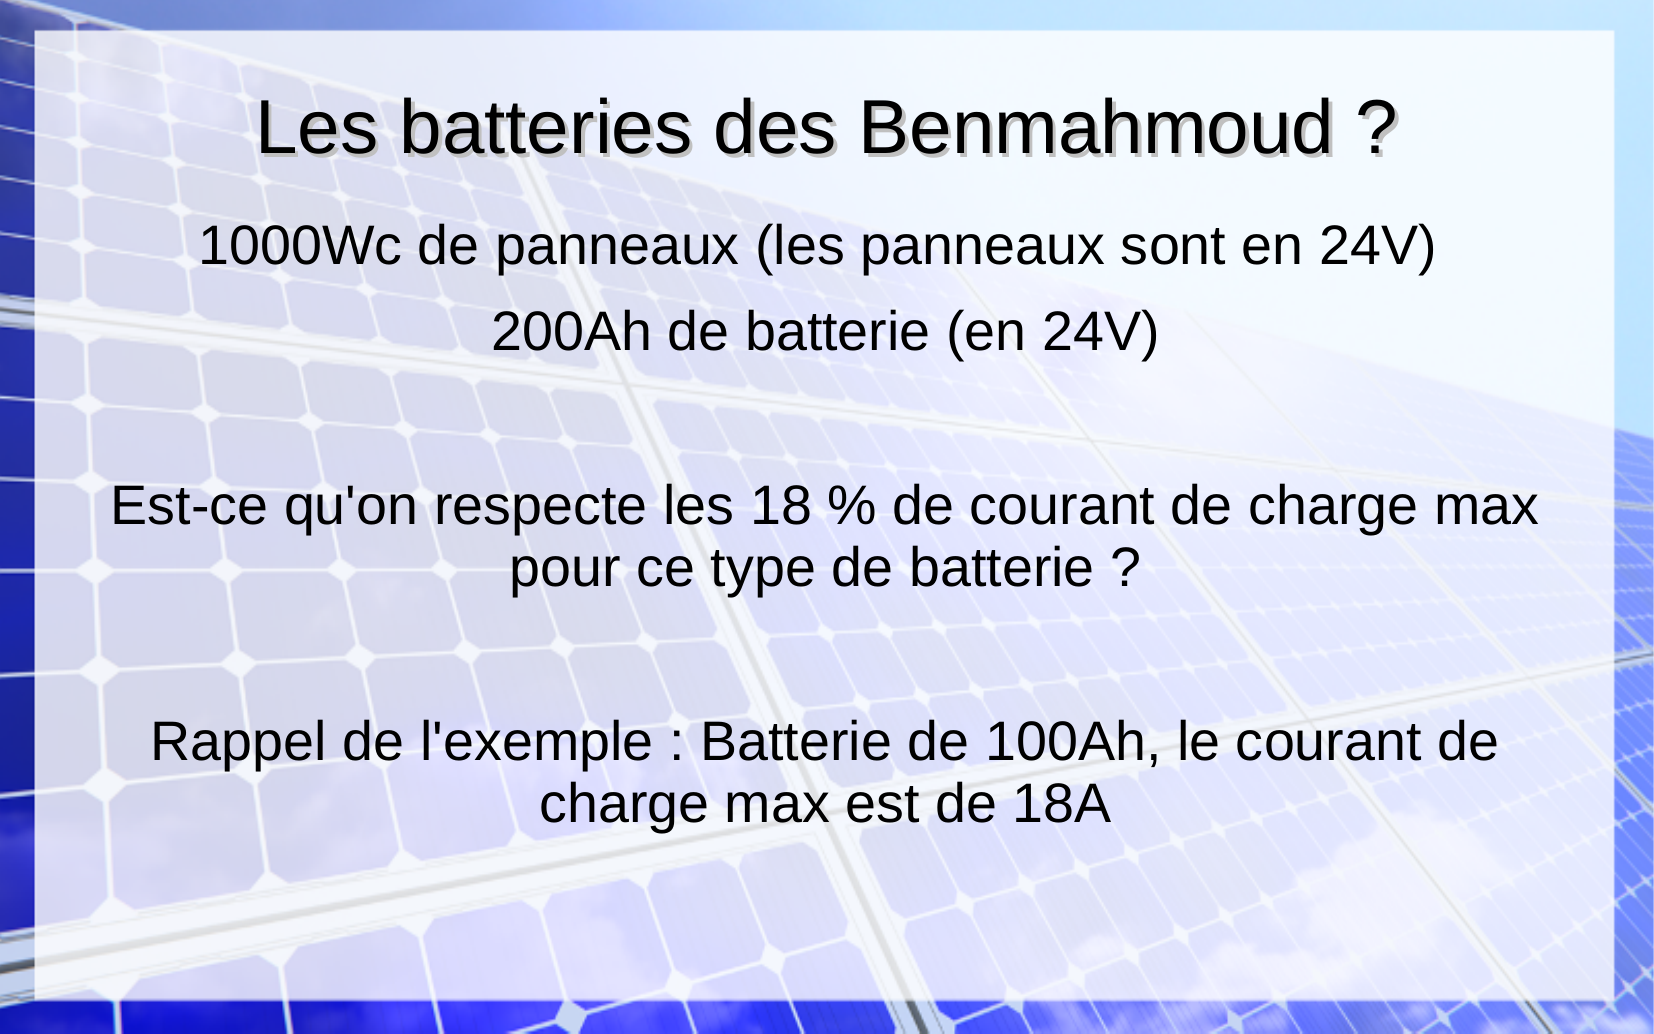

# Les batteries des Benmahmoud ?
1000Wc de panneaux (les panneaux sont en 24V)
200Ah de batterie (en 24V)
Est-ce qu'on respecte les 18 % de courant de charge max pour ce type de batterie ?
Rappel de l'exemple : Batterie de 100Ah, le courant de charge max est de 18A